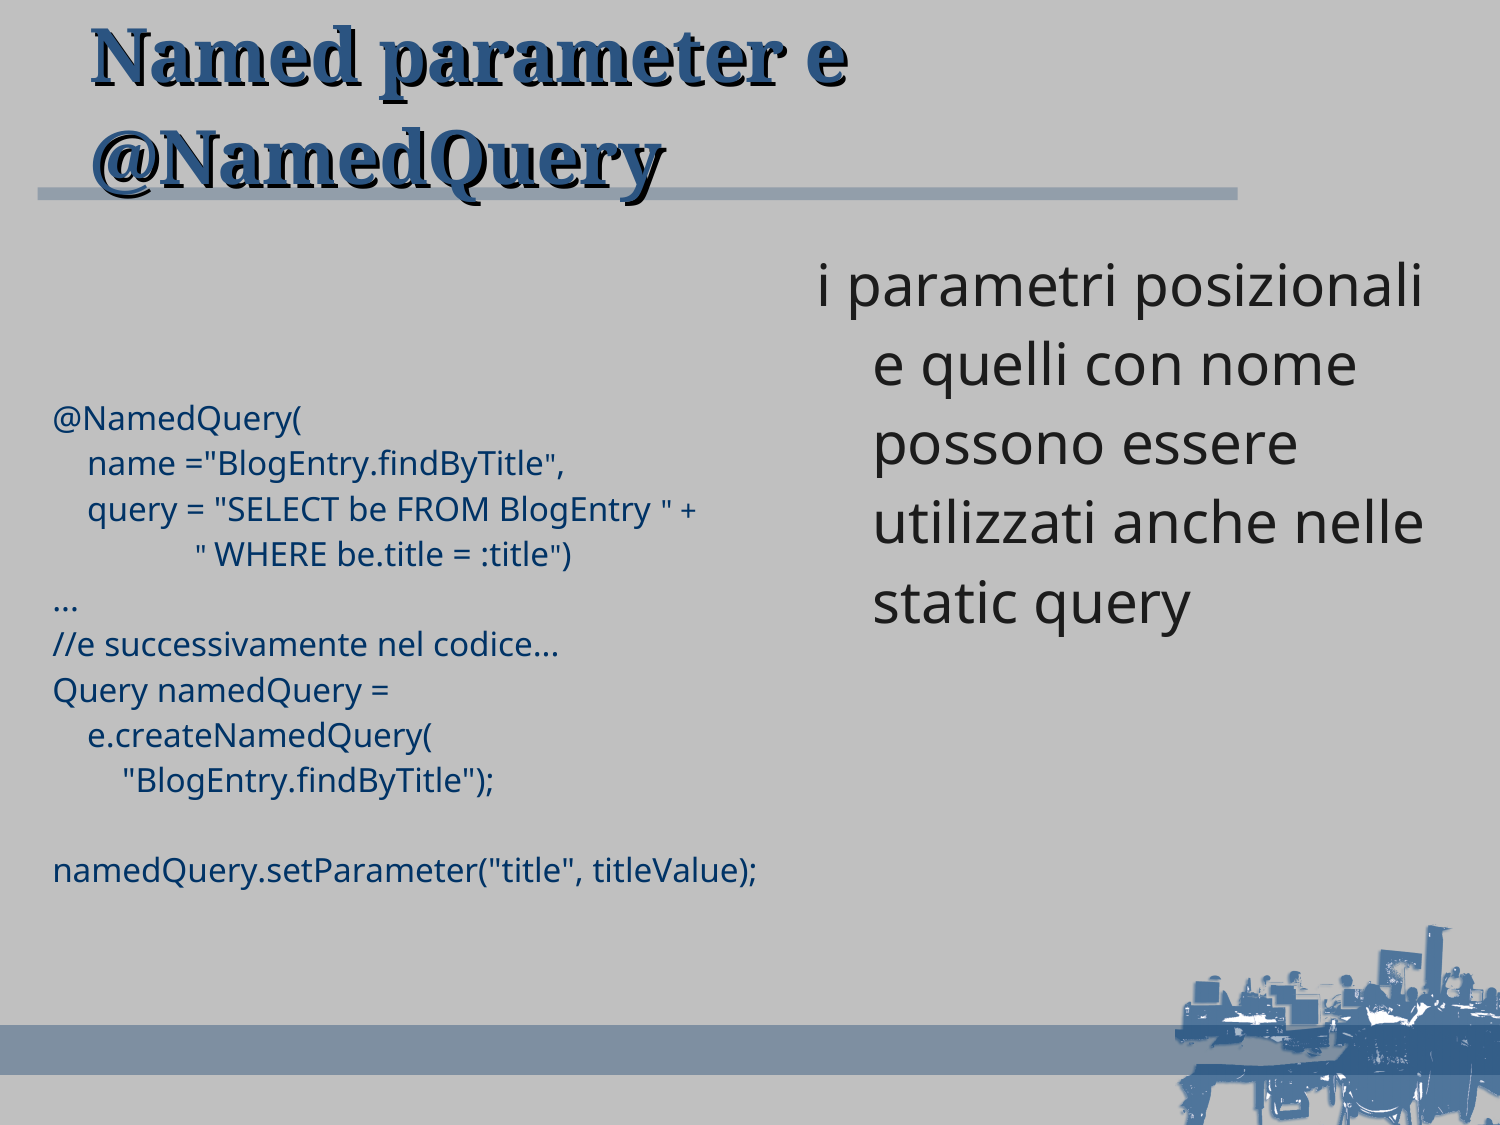

# Named parameter e @NamedQuery
i parametri posizionali e quelli con nome possono essere utilizzati anche nelle static query
@NamedQuery(
 name ="BlogEntry.findByTitle",
 query = "SELECT be FROM BlogEntry " +
 " WHERE be.title = :title")
...
//e successivamente nel codice...
Query namedQuery =
 e.createNamedQuery(
 "BlogEntry.findByTitle");
namedQuery.setParameter("title", titleValue);